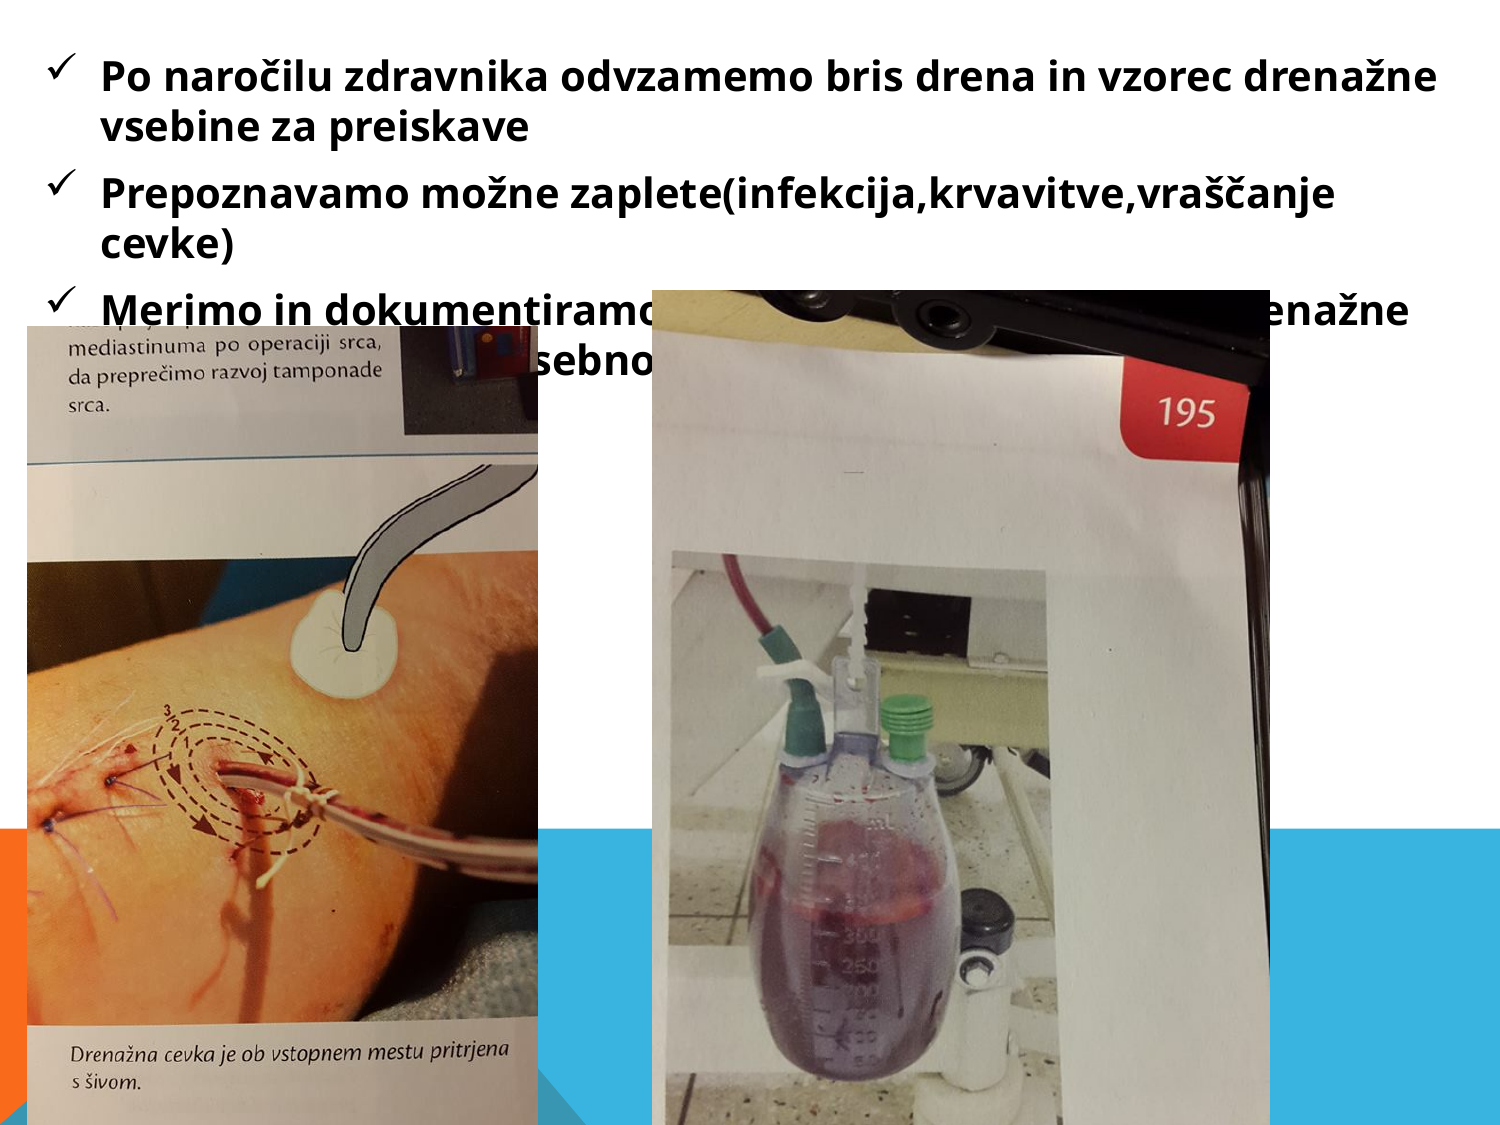

Po naročilu zdravnika odvzamemo bris drena in vzorec drenažne vsebine za preiskave
Prepoznavamo možne zaplete(infekcija,krvavitve,vraščanje cevke)
Merimo in dokumentiramo količino in izgled izločene drenažne vsebine ter druge posebnosti.
#